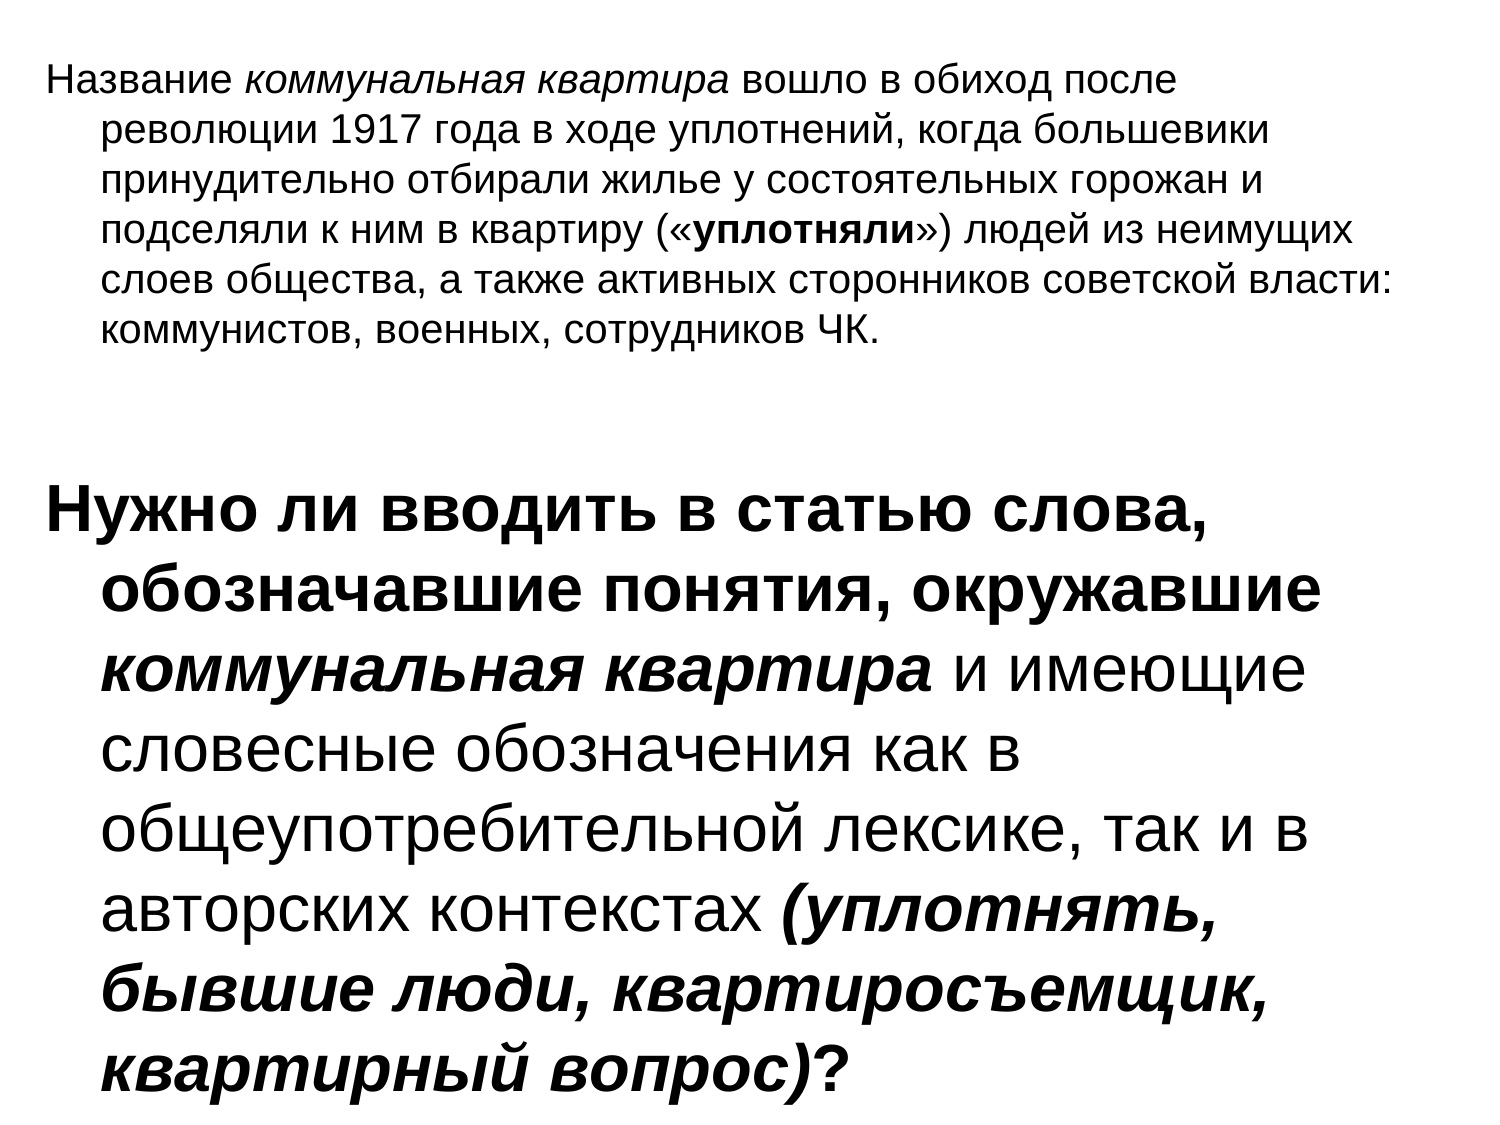

Название коммунальная квартира вошло в обиход после революции 1917 года в ходе уплотнений, когда большевики принудительно отбирали жилье у состоятельных горожан и подселяли к ним в квартиру («уплотняли») людей из неимущих слоев общества, а также активных сторонников советской власти: коммунистов, военных, сотрудников ЧК.
Нужно ли вводить в статью слова, обозначавшие понятия, окружавшие коммунальная квартира и имеющие словесные обозначения как в общеупотребительной лексике, так и в авторских контекстах (уплотнять, бывшие люди, квартиросъемщик, квартирный вопрос)?